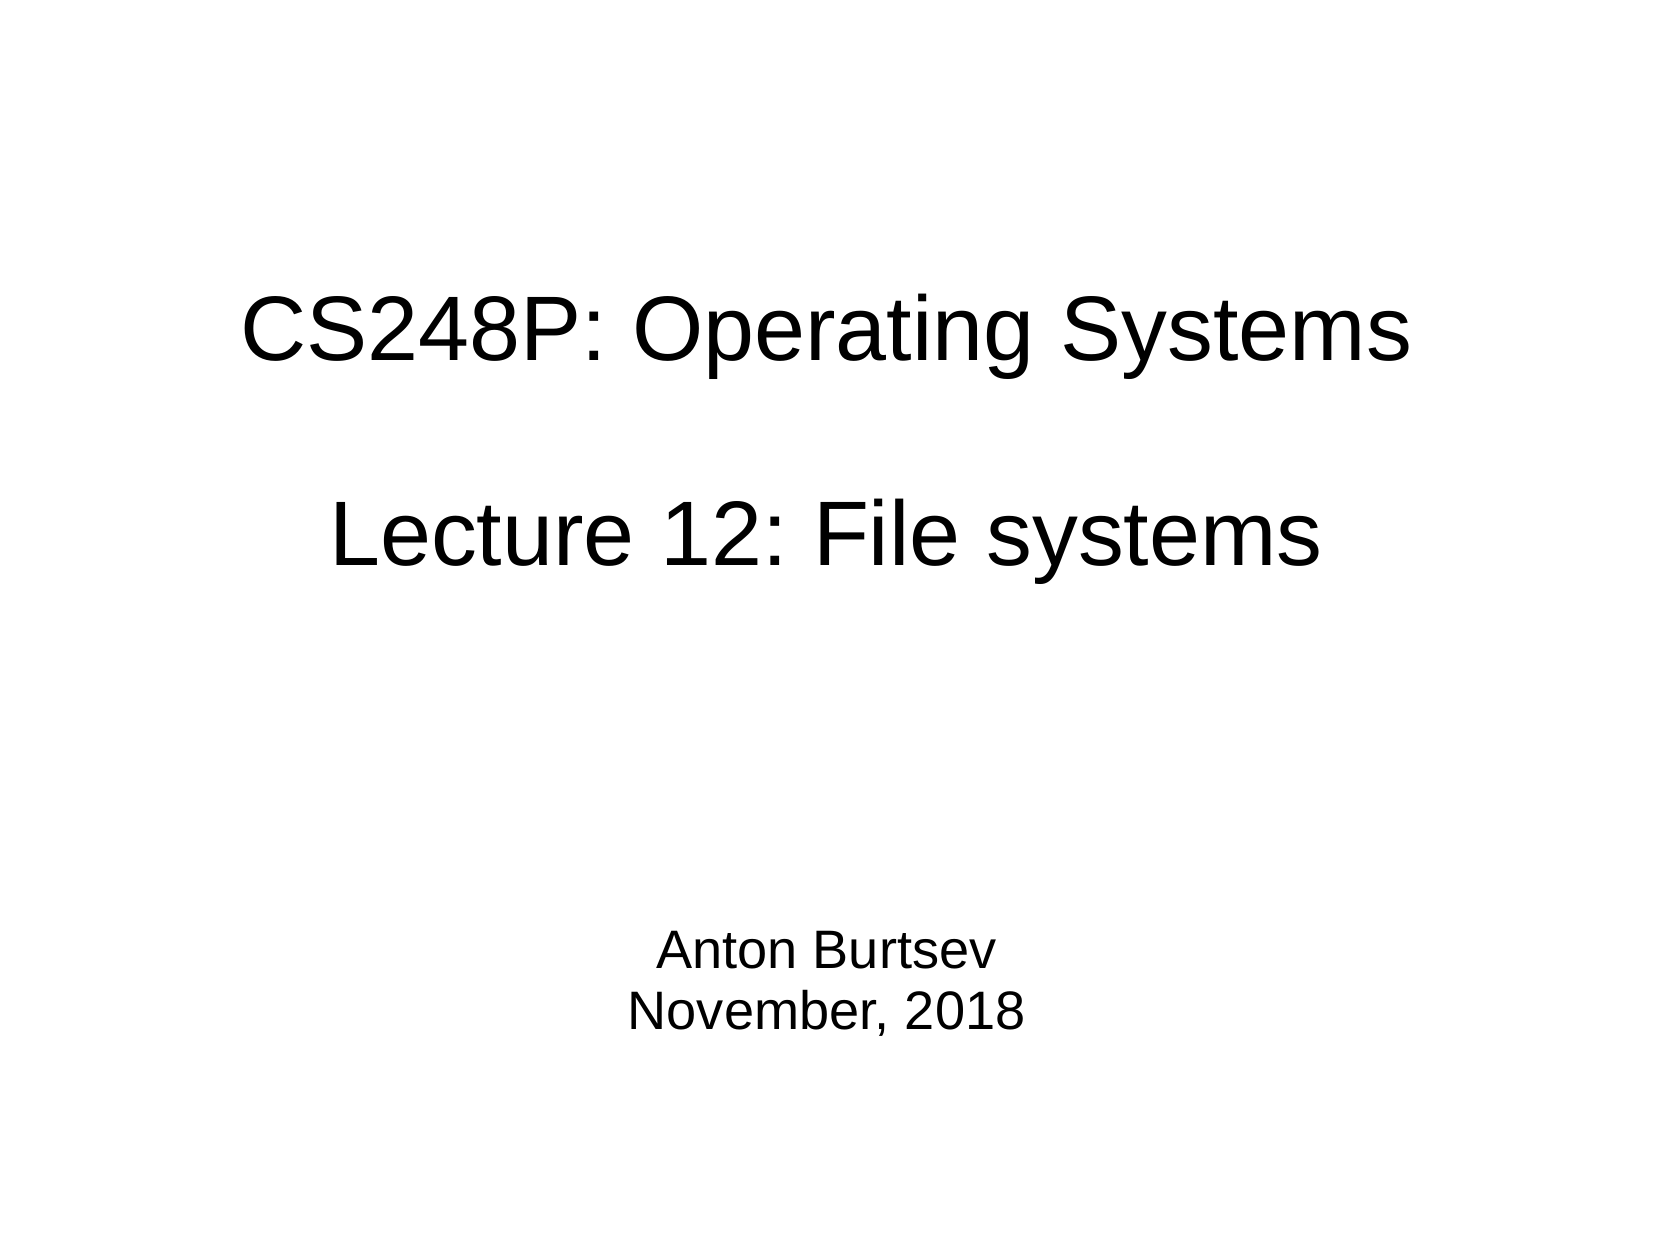

# CS248P: Operating Systems Lecture 12: File systems
Anton Burtsev
November, 2018